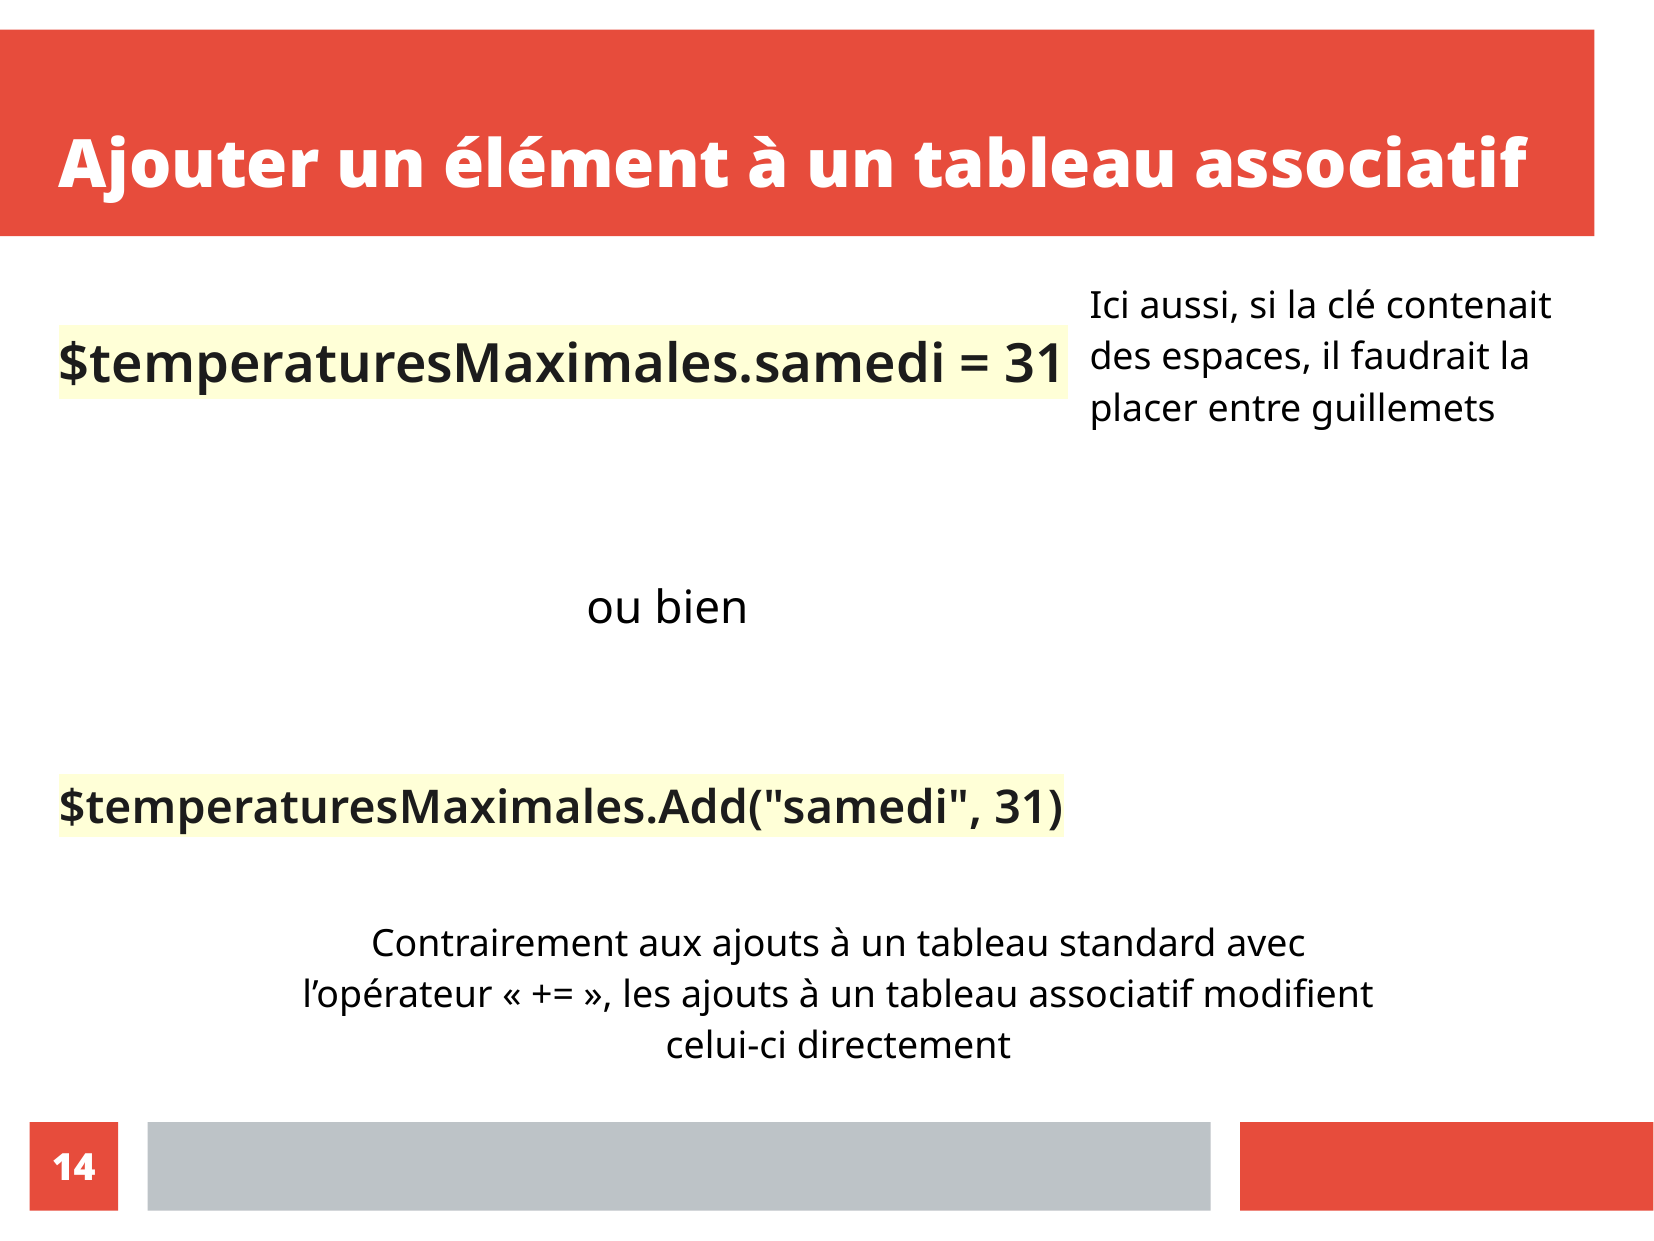

# Ajouter un élément à un tableau associatif
Ici aussi, si la clé contenait des espaces, il faudrait la placer entre guillemets
$temperaturesMaximales.samedi = 31
ou bien
$temperaturesMaximales.Add("samedi", 31)
Contrairement aux ajouts à un tableau standard avec l’opérateur « += », les ajouts à un tableau associatif modifient celui-ci directement
14